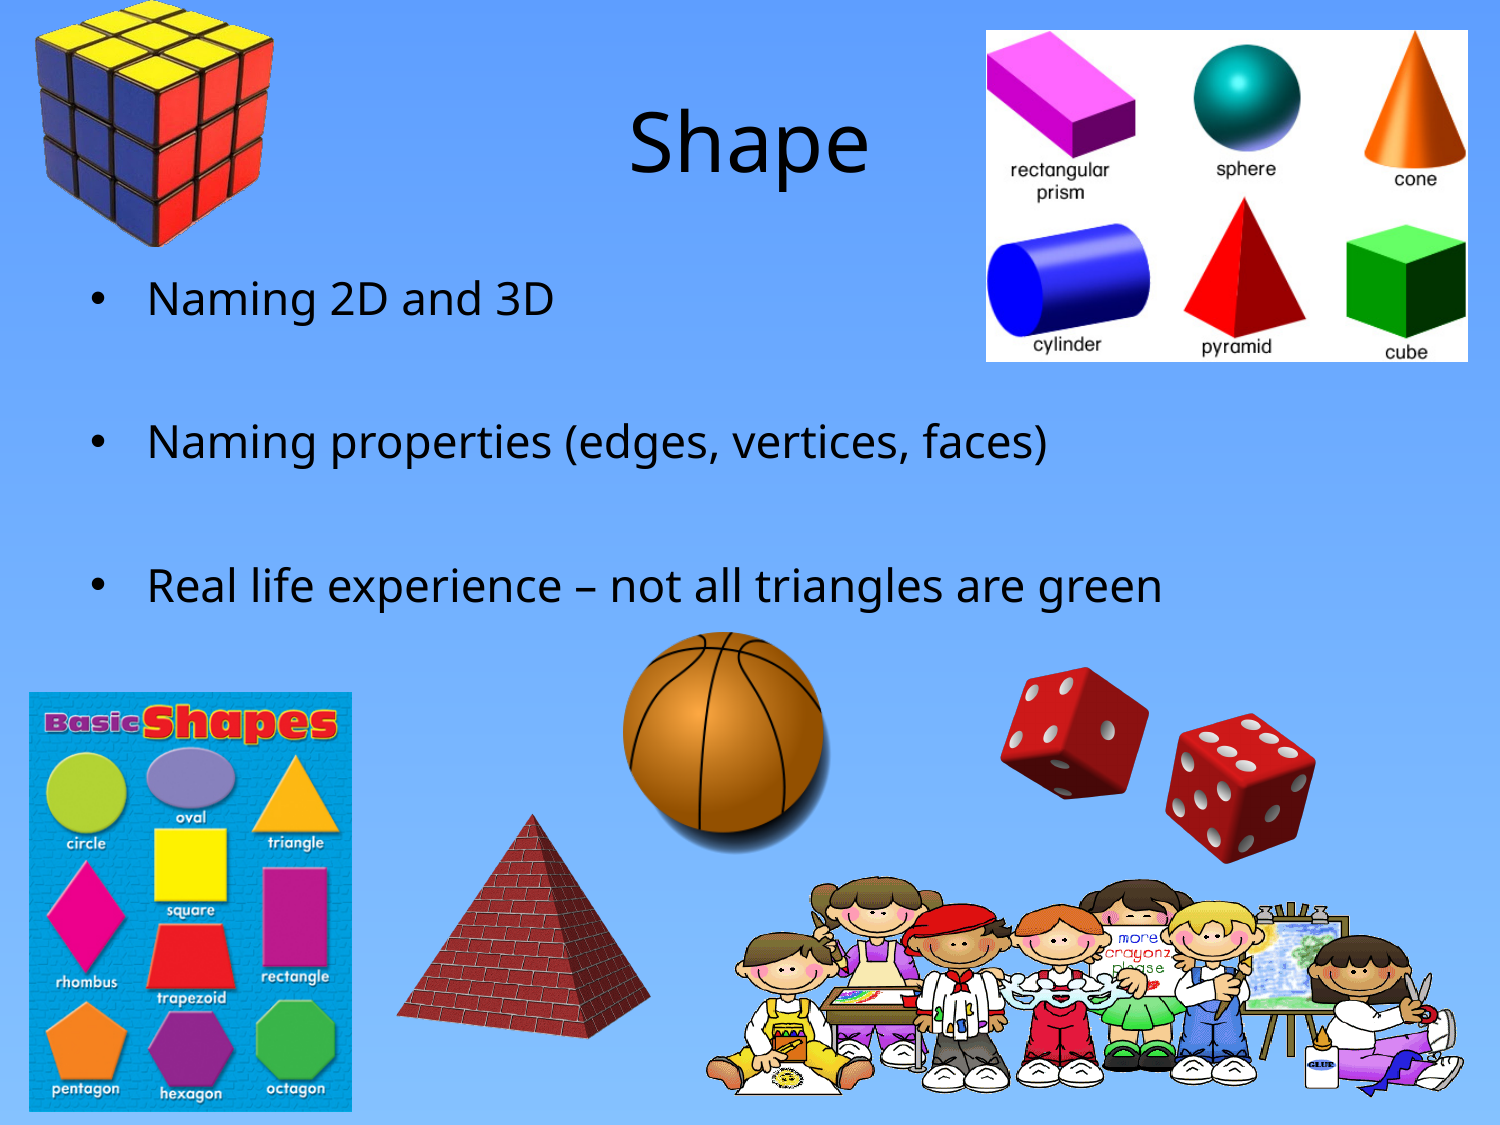

# Shape
Naming 2D and 3D
Naming properties (edges, vertices, faces)
Real life experience – not all triangles are green